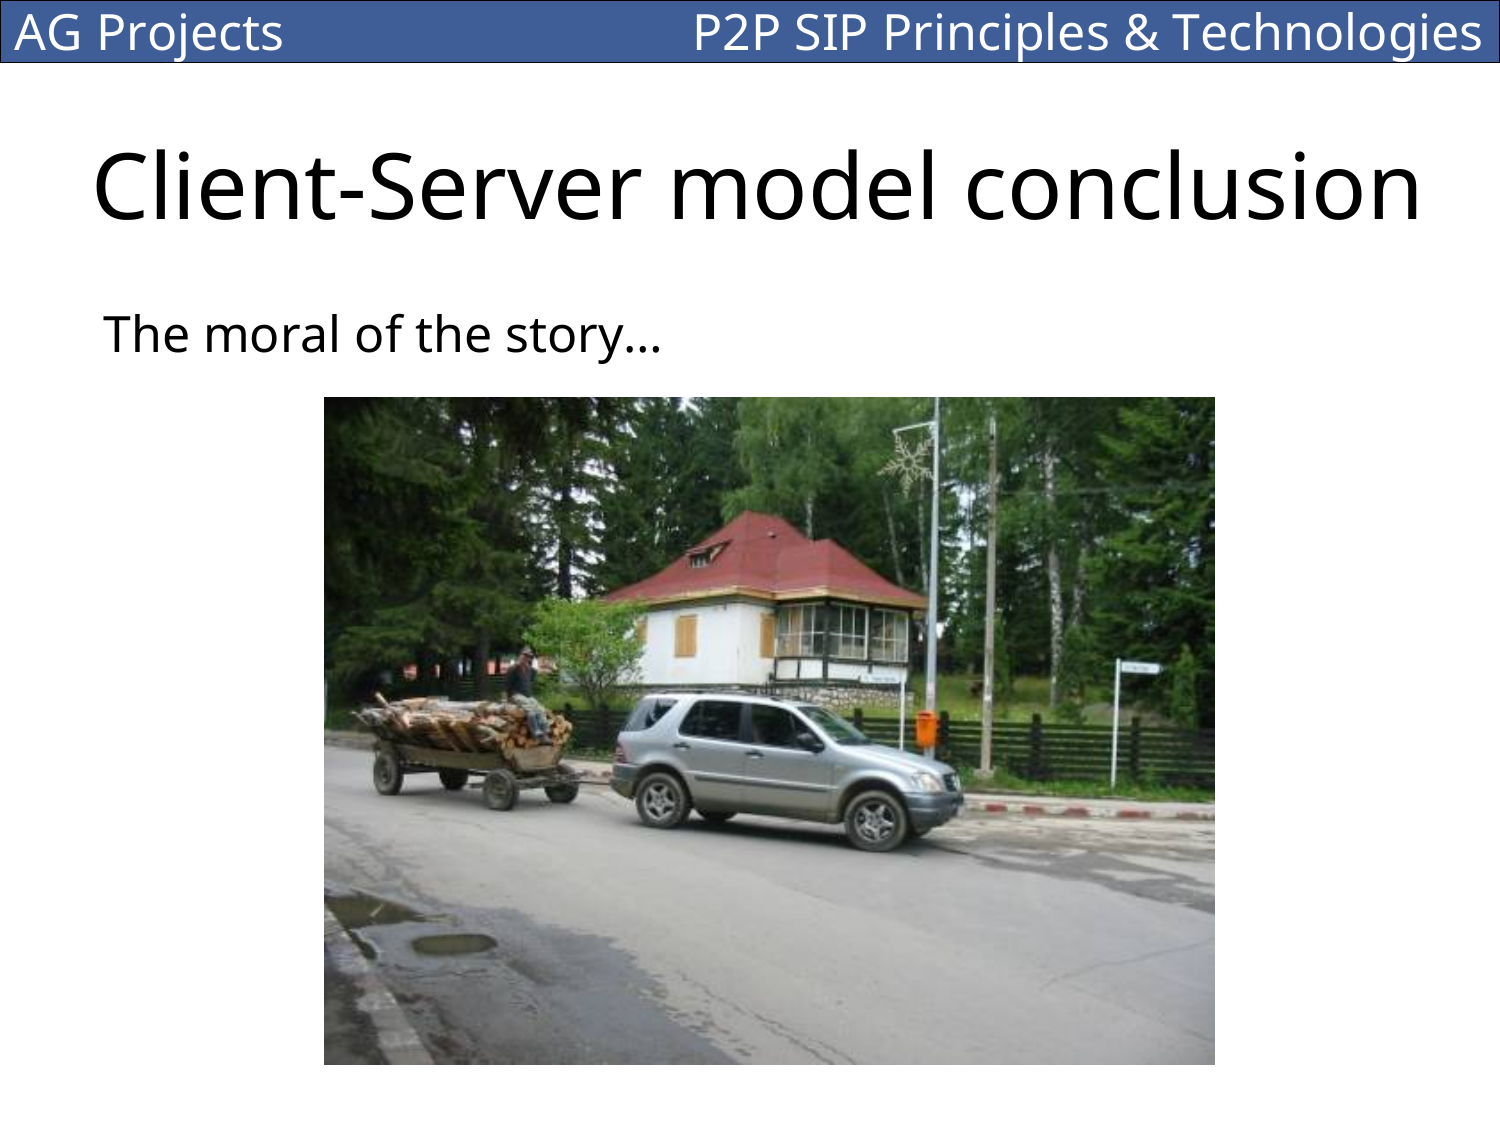

Client-Server model conclusion
The moral of the story…